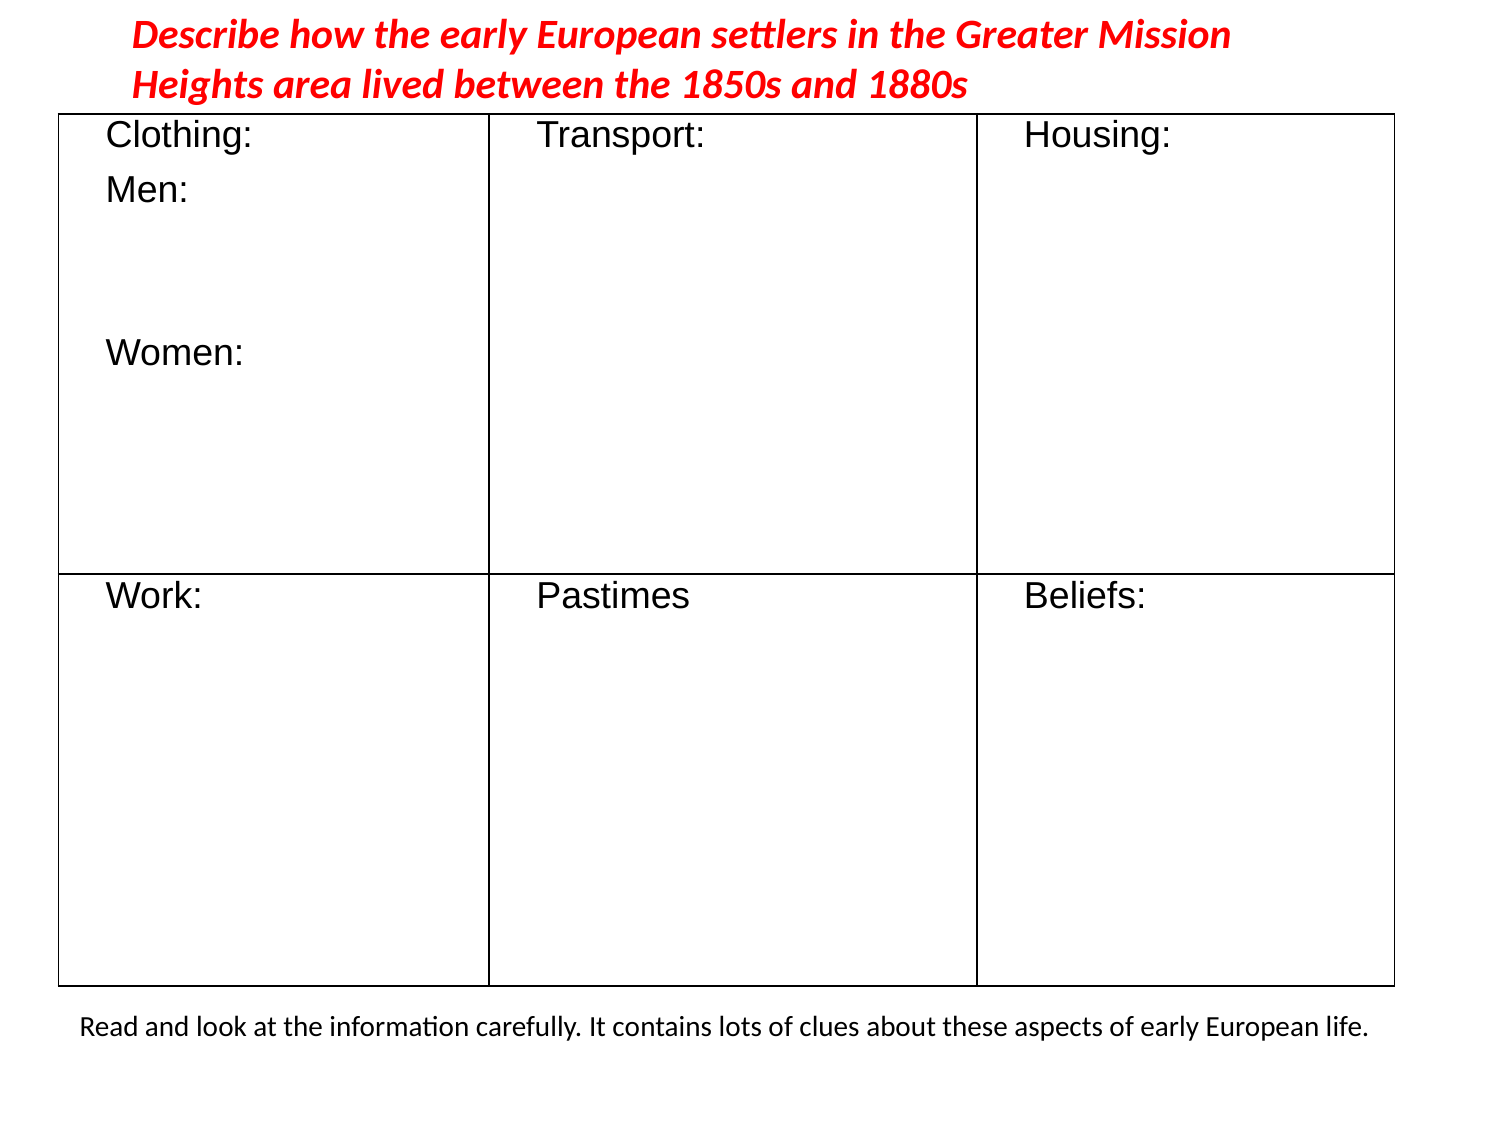

Describe how the early European settlers in the Greater Mission Heights area lived between the 1850s and 1880s
| Clothing: Men: Women: | Transport: | Housing: |
| --- | --- | --- |
| Work: | Pastimes | Beliefs: |
Read and look at the information carefully. It contains lots of clues about these aspects of early European life.